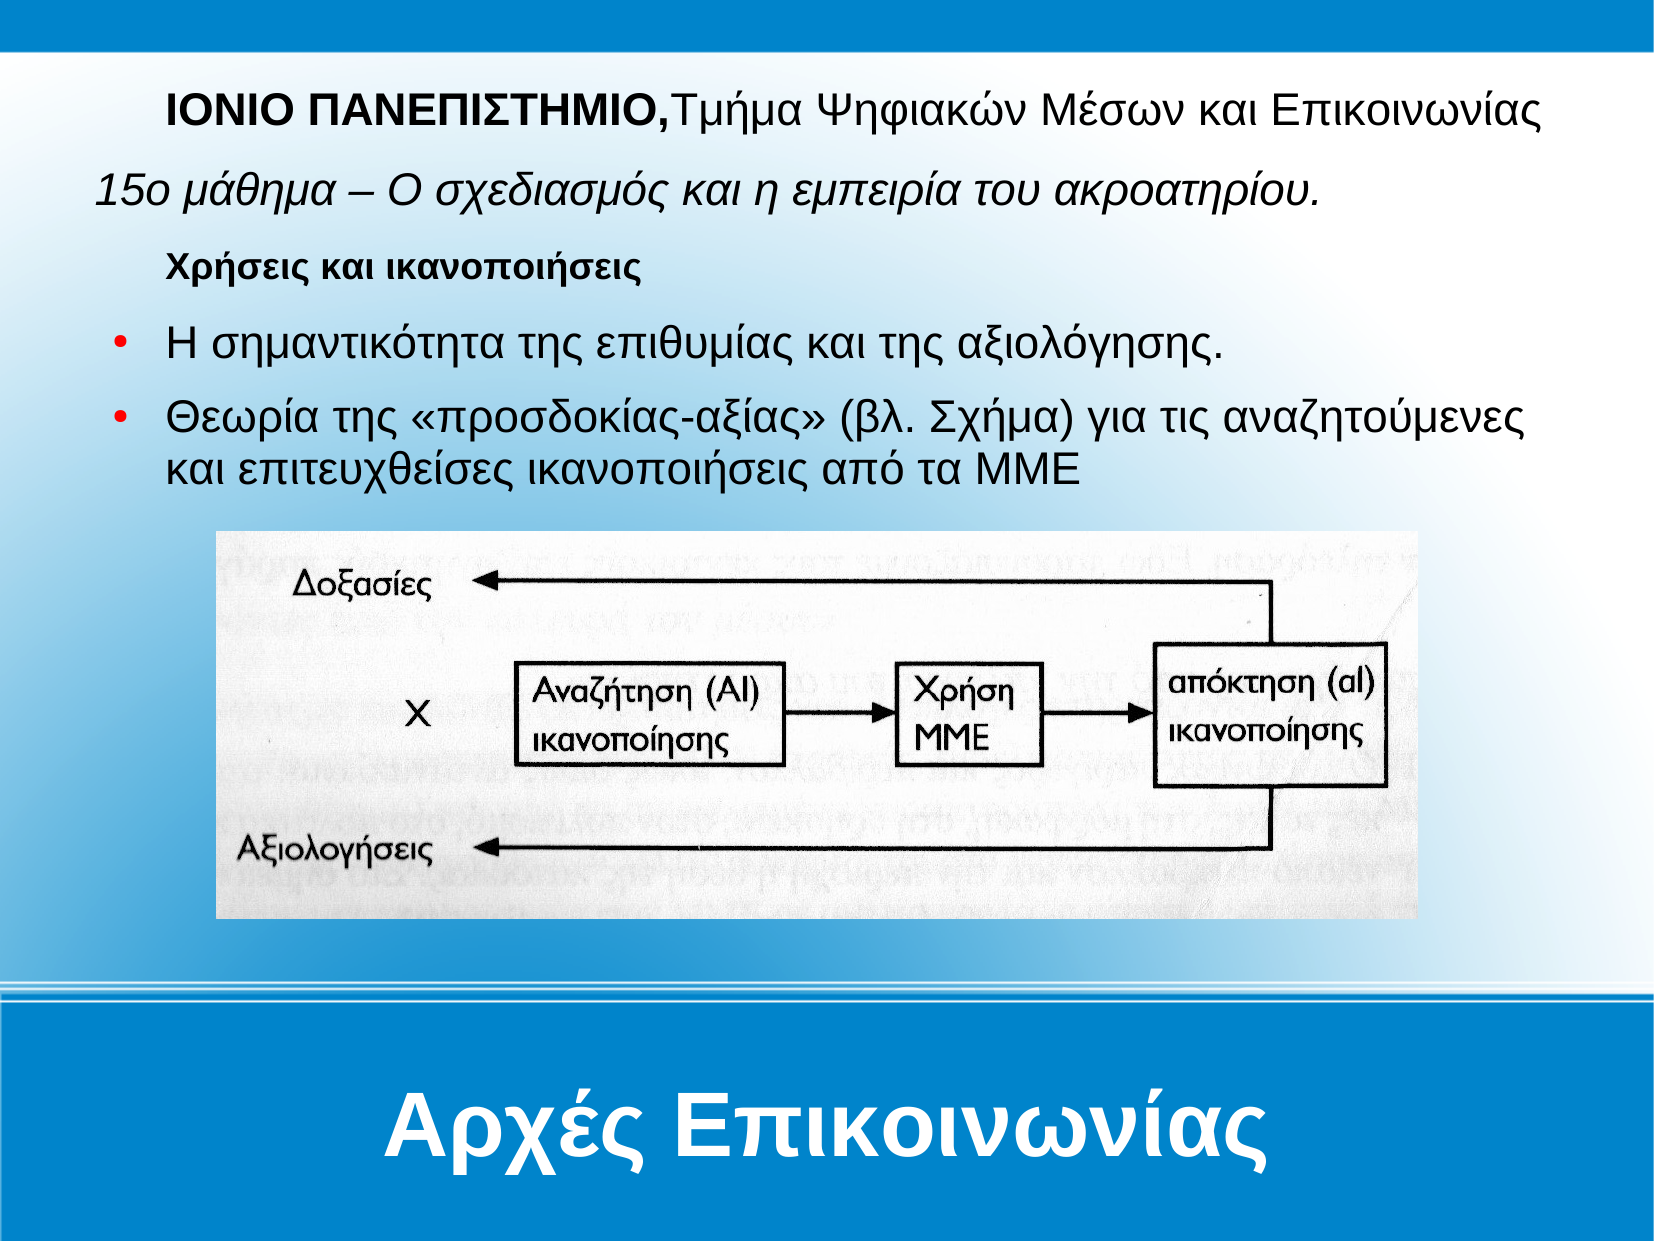

ΙΟΝΙΟ ΠΑΝΕΠΙΣΤΗΜΙΟ,Τμήμα Ψηφιακών Μέσων και Επικοινωνίας
15ο μάθημα – Ο σχεδιασμός και η εμπειρία του ακροατηρίου.
Χρήσεις και ικανοποιήσεις
Η σημαντικότητα της επιθυμίας και της αξιολόγησης.
Θεωρία της «προσδοκίας-αξίας» (βλ. Σχήμα) για τις αναζητούμενες και επιτευχθείσες ικανοποιήσεις από τα ΜΜΕ
# Αρχές Επικοινωνίας